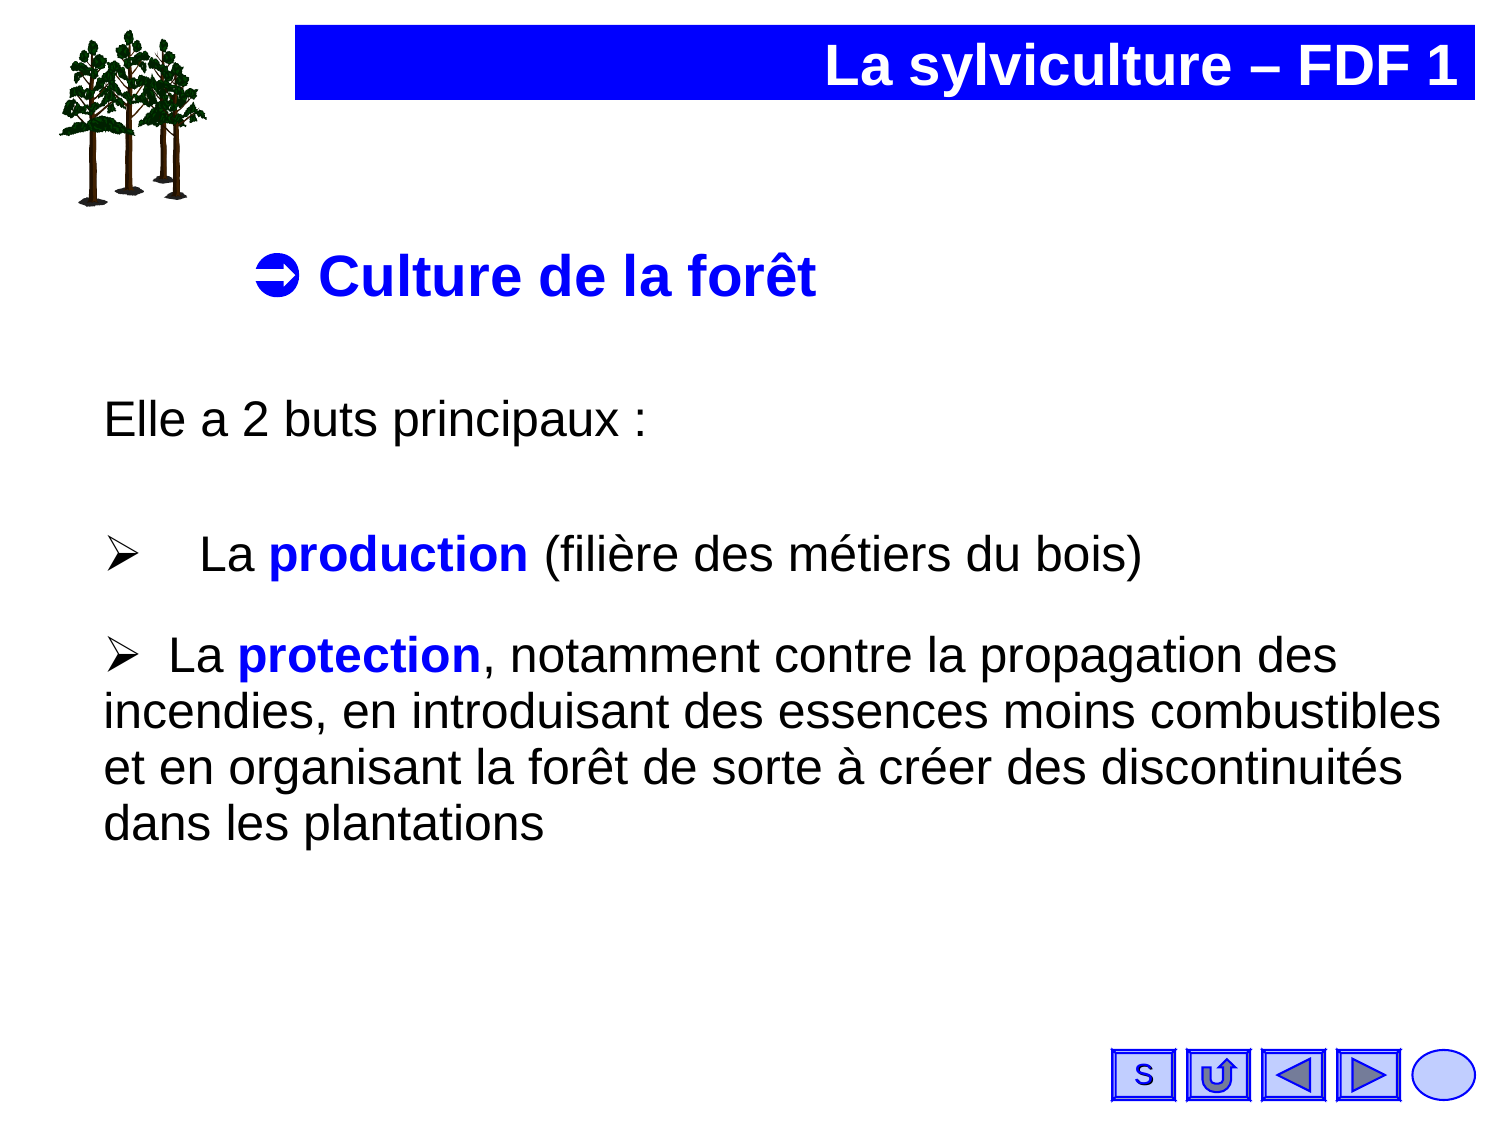

La sylviculture – FDF 1
 Culture de la forêt
Elle a 2 buts principaux :
 La production (filière des métiers du bois)
 La protection, notamment contre la propagation des incendies, en introduisant des essences moins combustibles et en organisant la forêt de sorte à créer des discontinuités dans les plantations